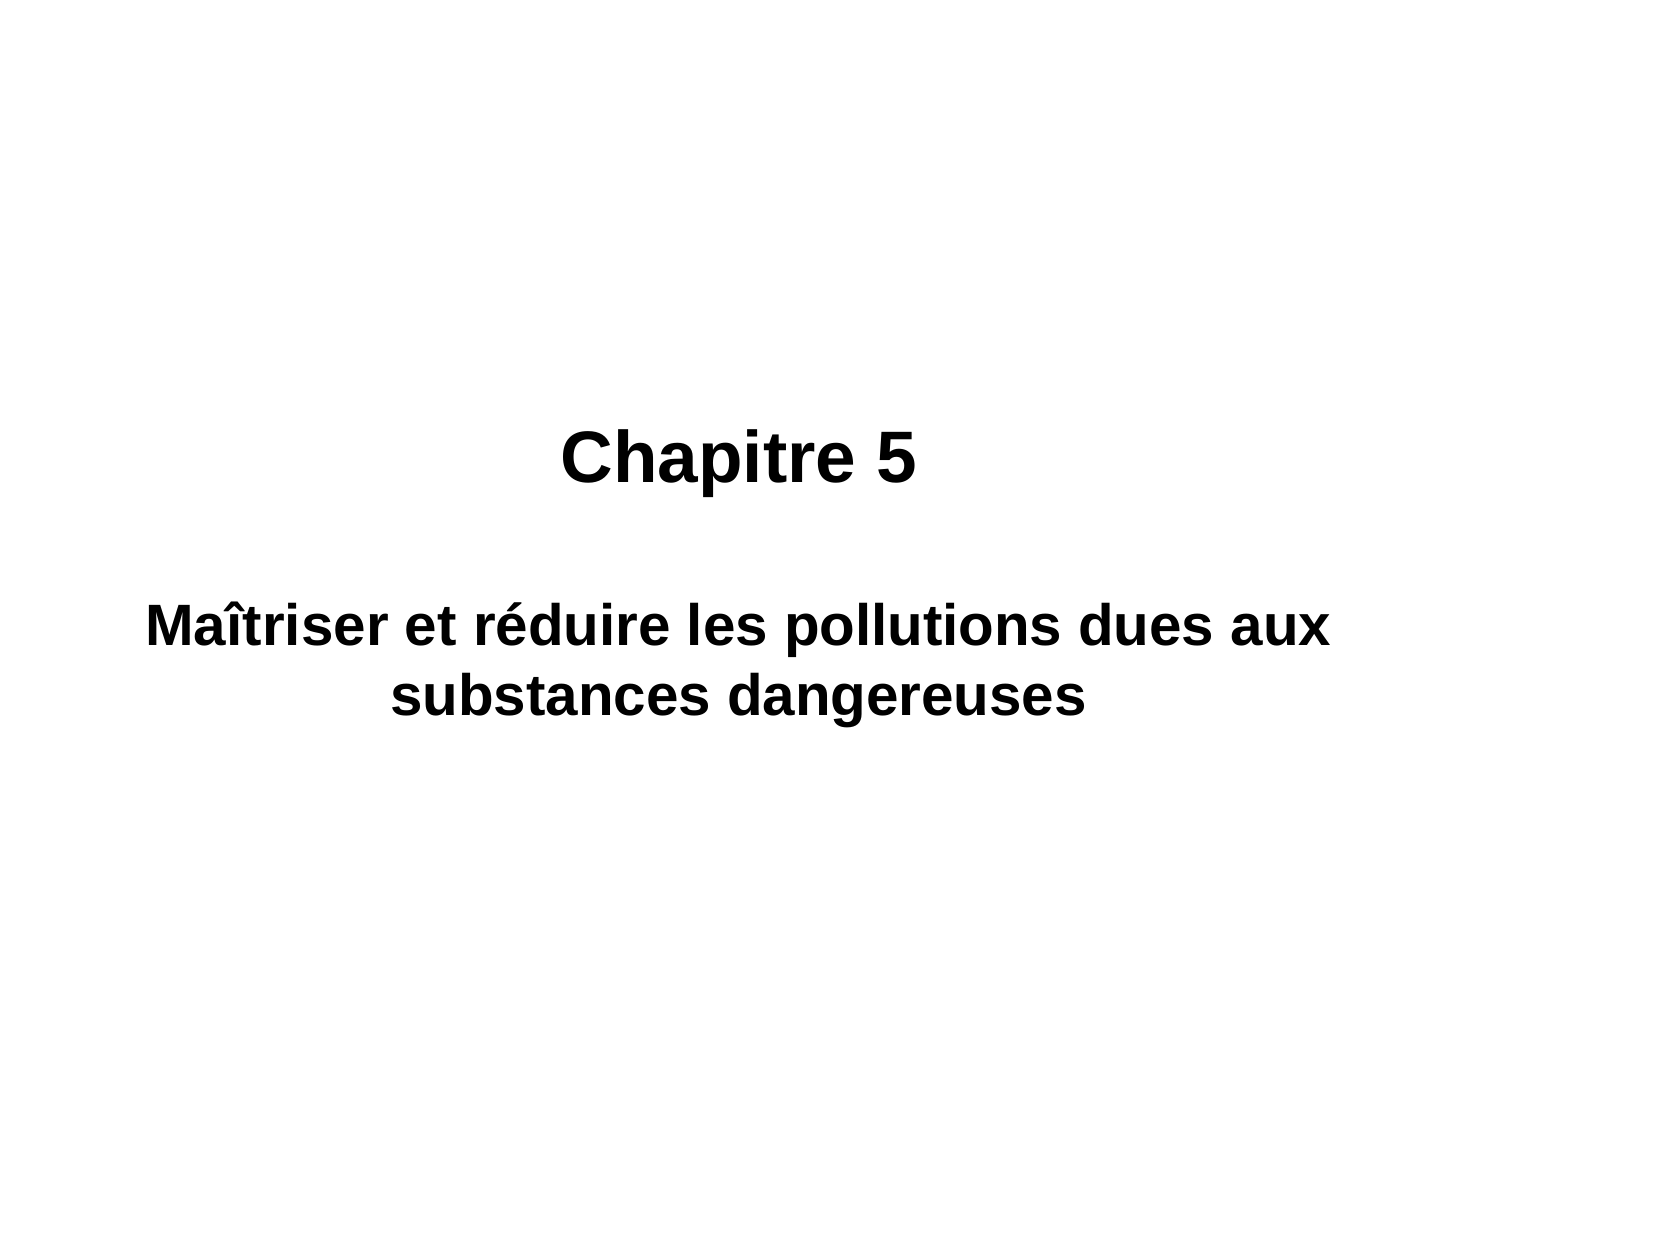

Chapitre 5
Maîtriser et réduire les pollutions dues aux substances dangereuses